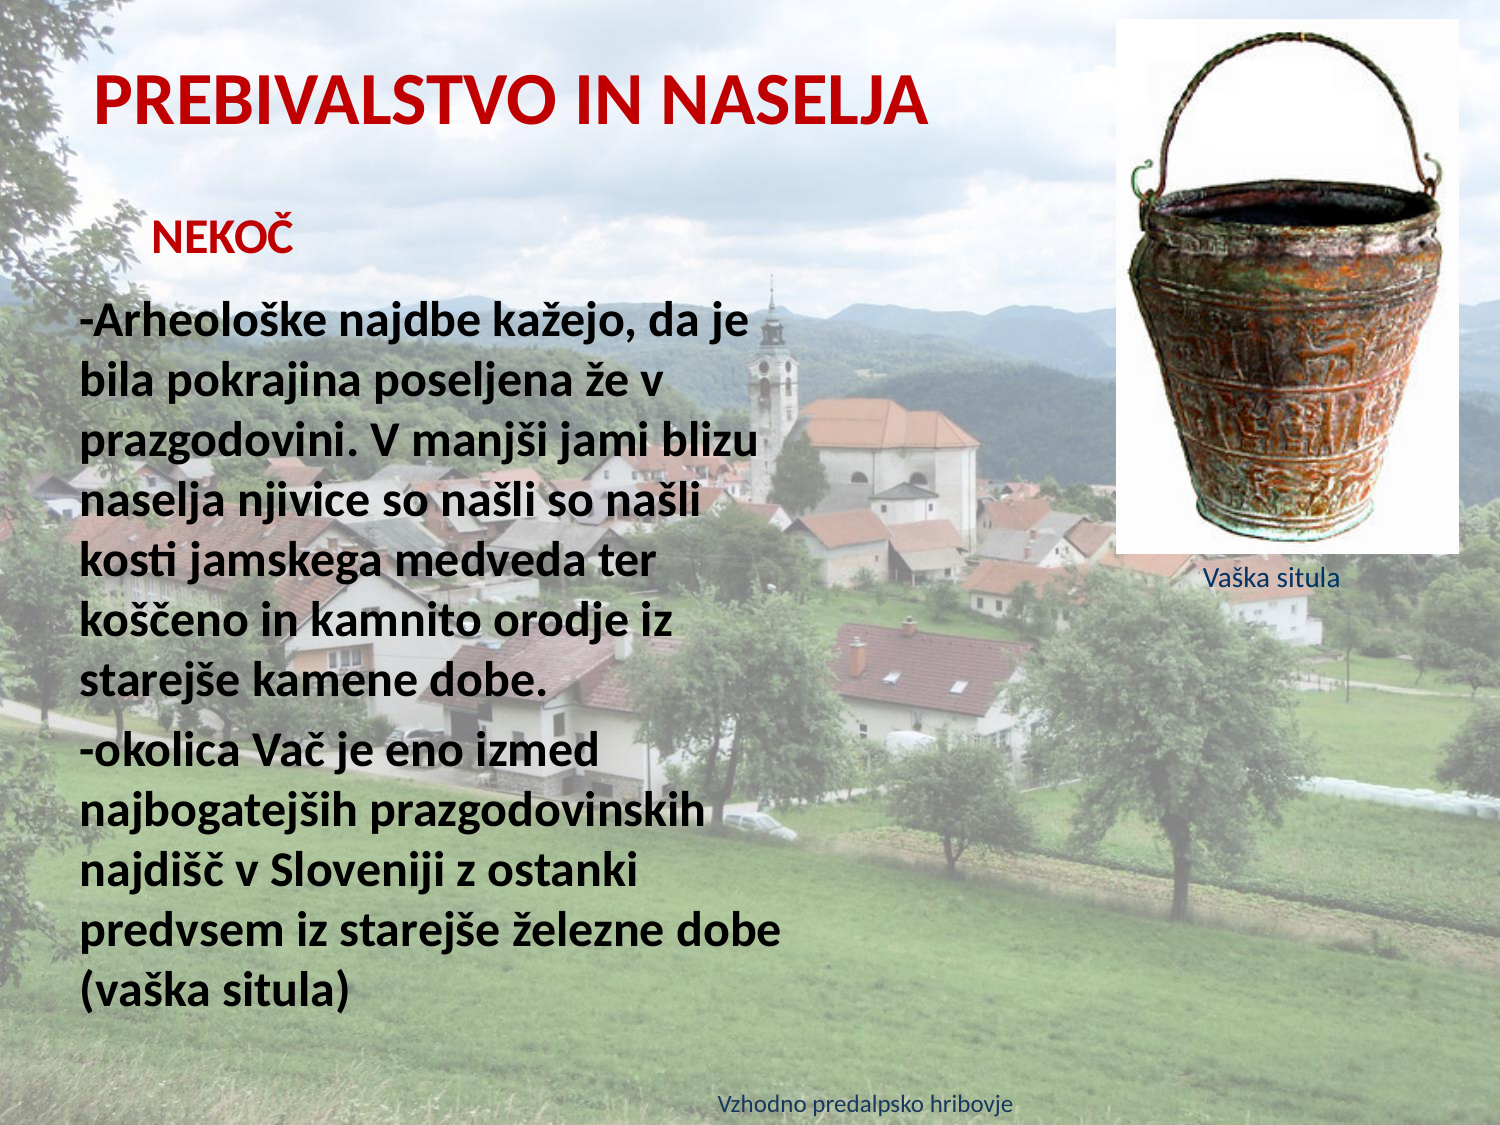

# Prebivalstvo in naselja
NEKOČ
-Arheološke najdbe kažejo, da je bila pokrajina poseljena že v prazgodovini. V manjši jami blizu naselja njivice so našli so našli kosti jamskega medveda ter koščeno in kamnito orodje iz starejše kamene dobe.
-okolica Vač je eno izmed najbogatejših prazgodovinskih najdišč v Sloveniji z ostanki predvsem iz starejše železne dobe (vaška situla)
Vaška situla
Vzhodno predalpsko hribovje